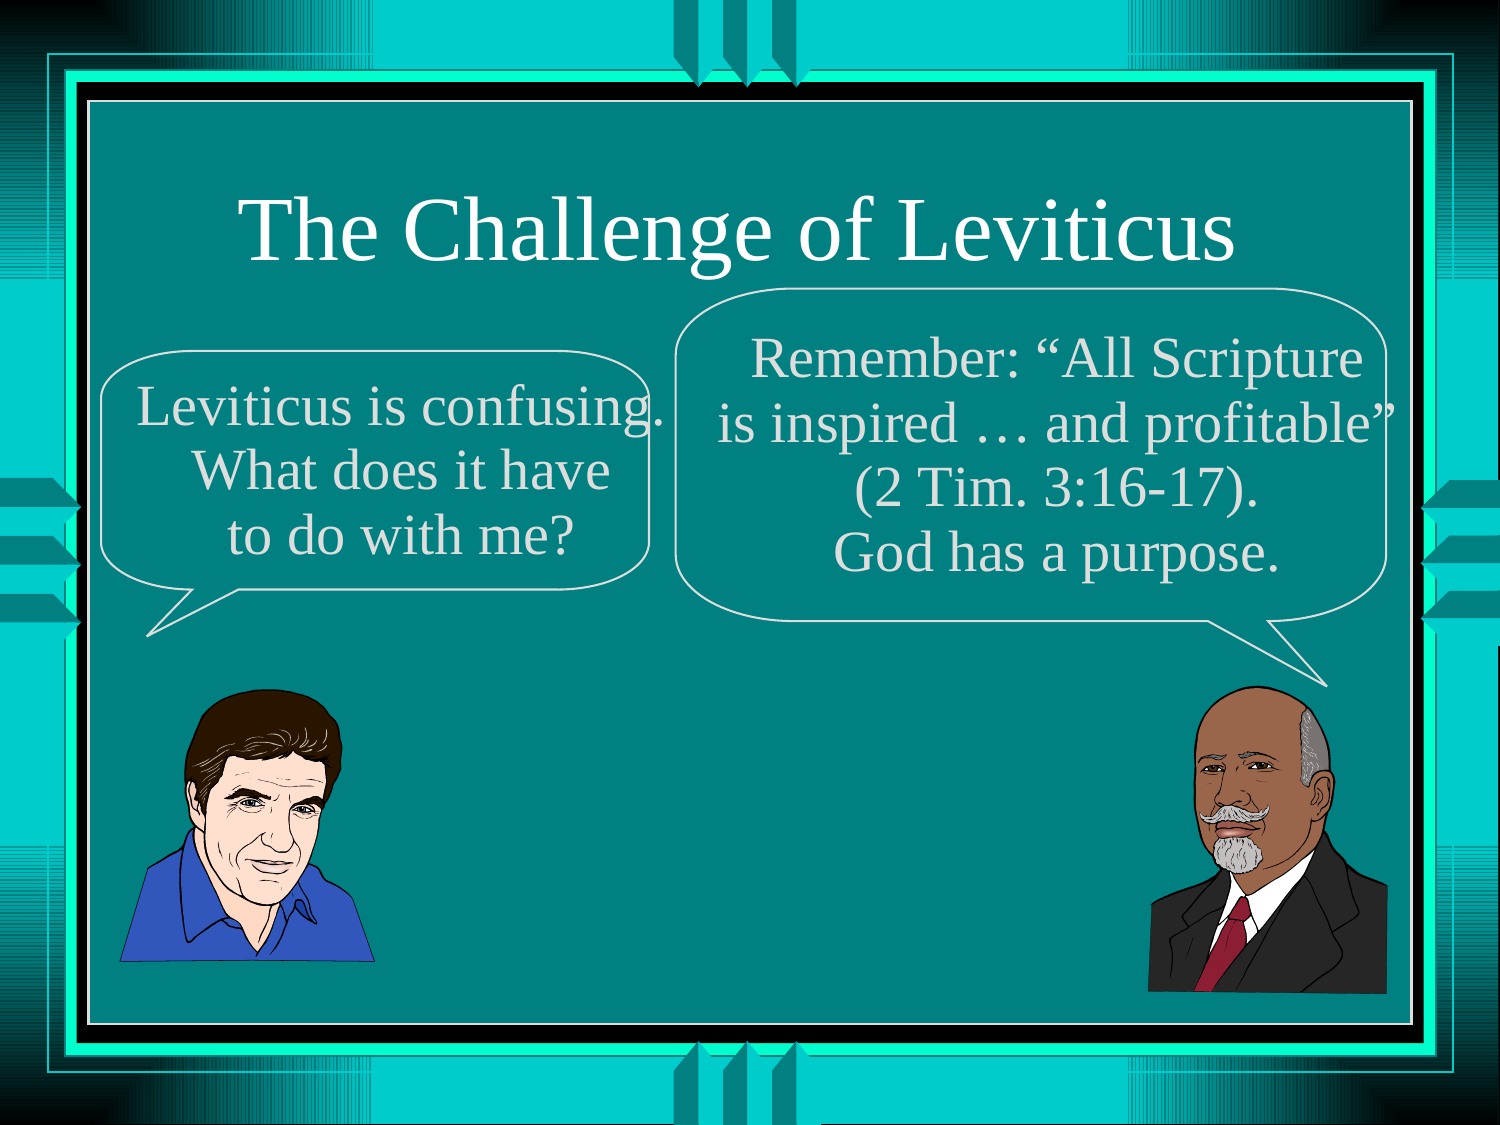

# The Challenge of Leviticus
Remember: “All Scripture
is inspired … and profitable”
(2 Tim. 3:16-17).
God has a purpose.
Leviticus is confusing.
What does it have
to do with me?